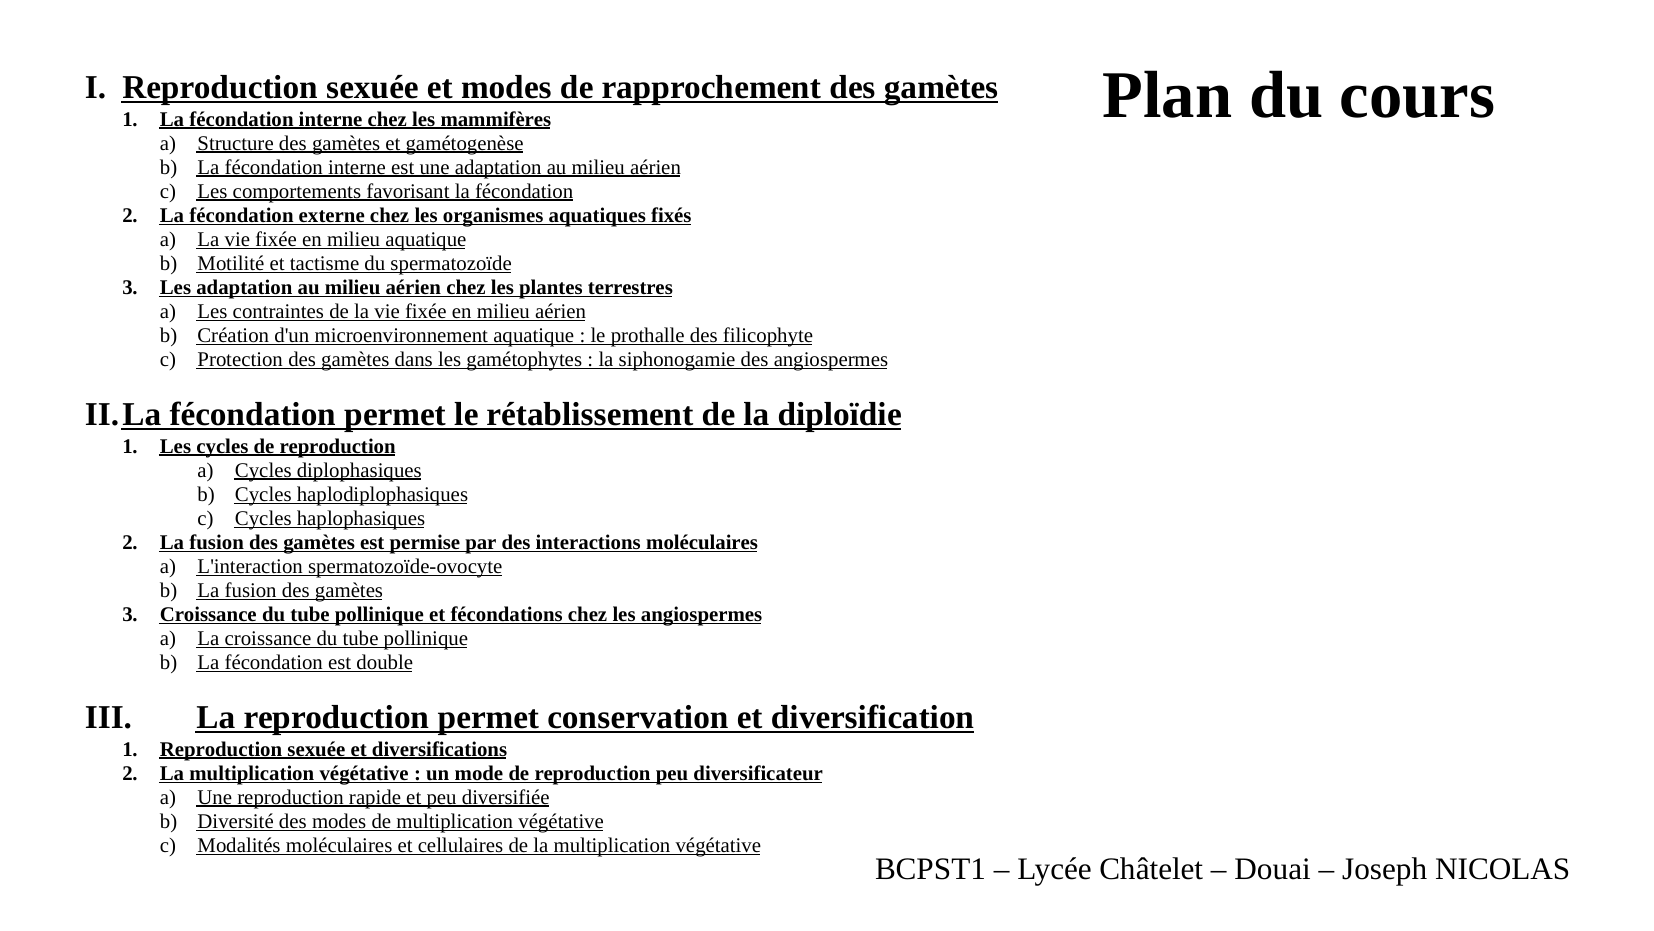

Plan du cours
BCPST1 – Lycée Châtelet – Douai – Joseph NICOLAS